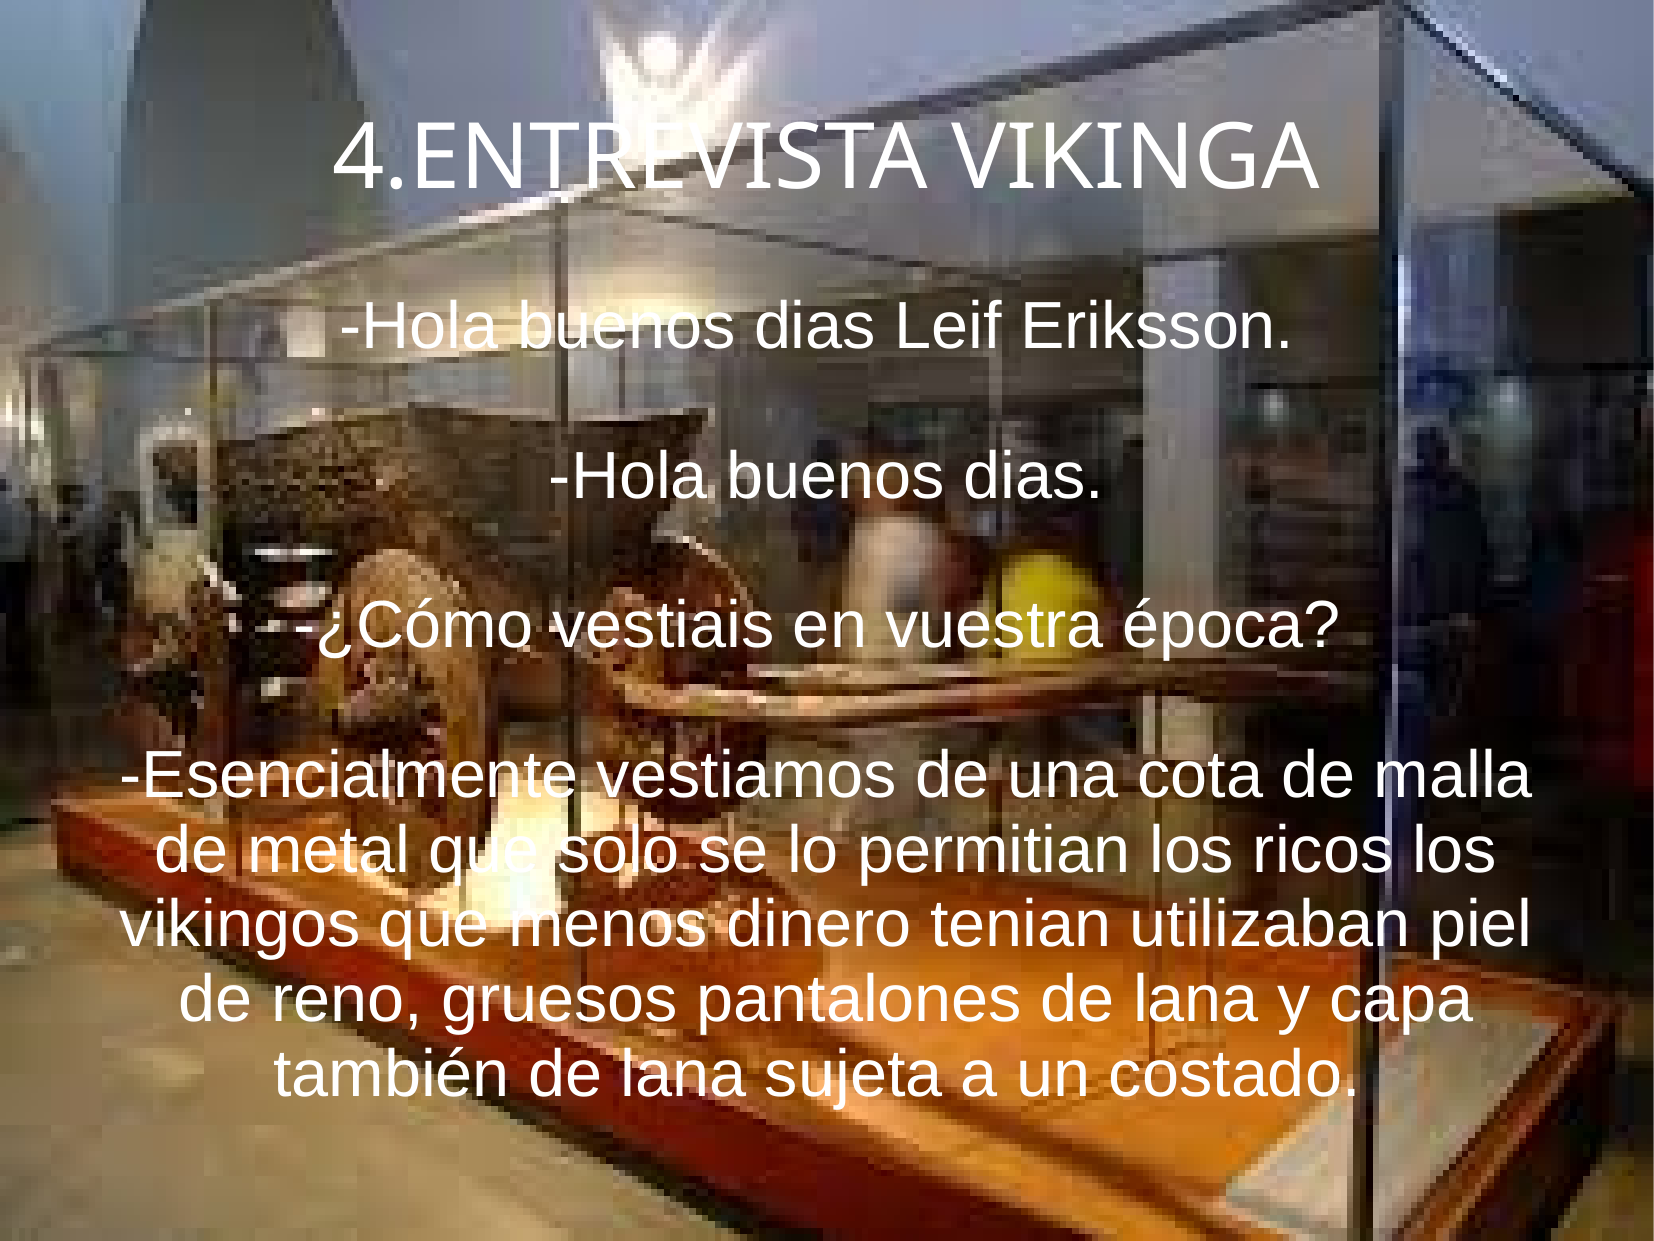

-Hola buenos dias Leif Eriksson.
-Hola buenos dias.
-¿Cómo vestiais en vuestra época?
-Esencialmente vestiamos de una cota de malla de metal que solo se lo permitian los ricos los vikingos que menos dinero tenian utilizaban piel de reno, gruesos pantalones de lana y capa también de lana sujeta a un costado.
# 4.ENTREVISTA VIKINGA